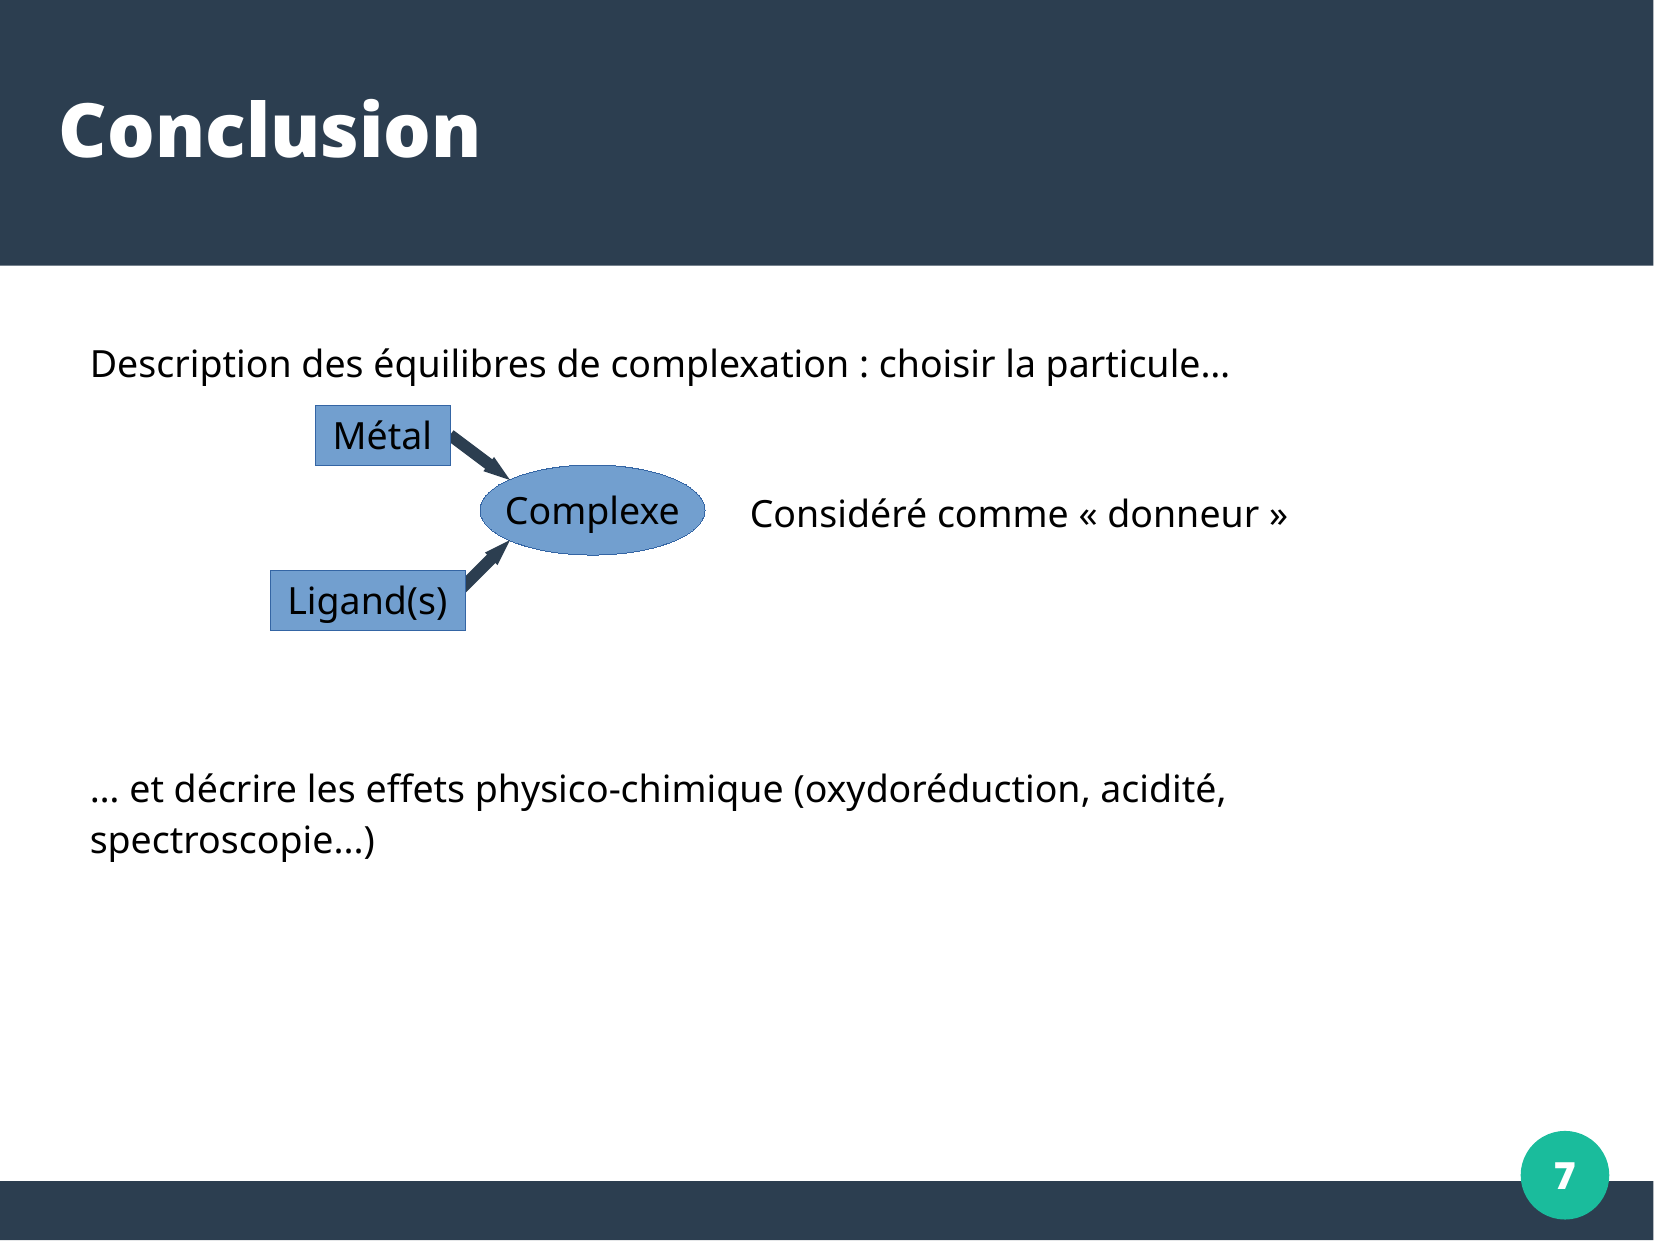

# Conclusion
Description des équilibres de complexation : choisir la particule…
Métal
Complexe
Considéré comme « donneur »
Ligand(s)
… et décrire les effets physico-chimique (oxydoréduction, acidité, spectroscopie...)
7